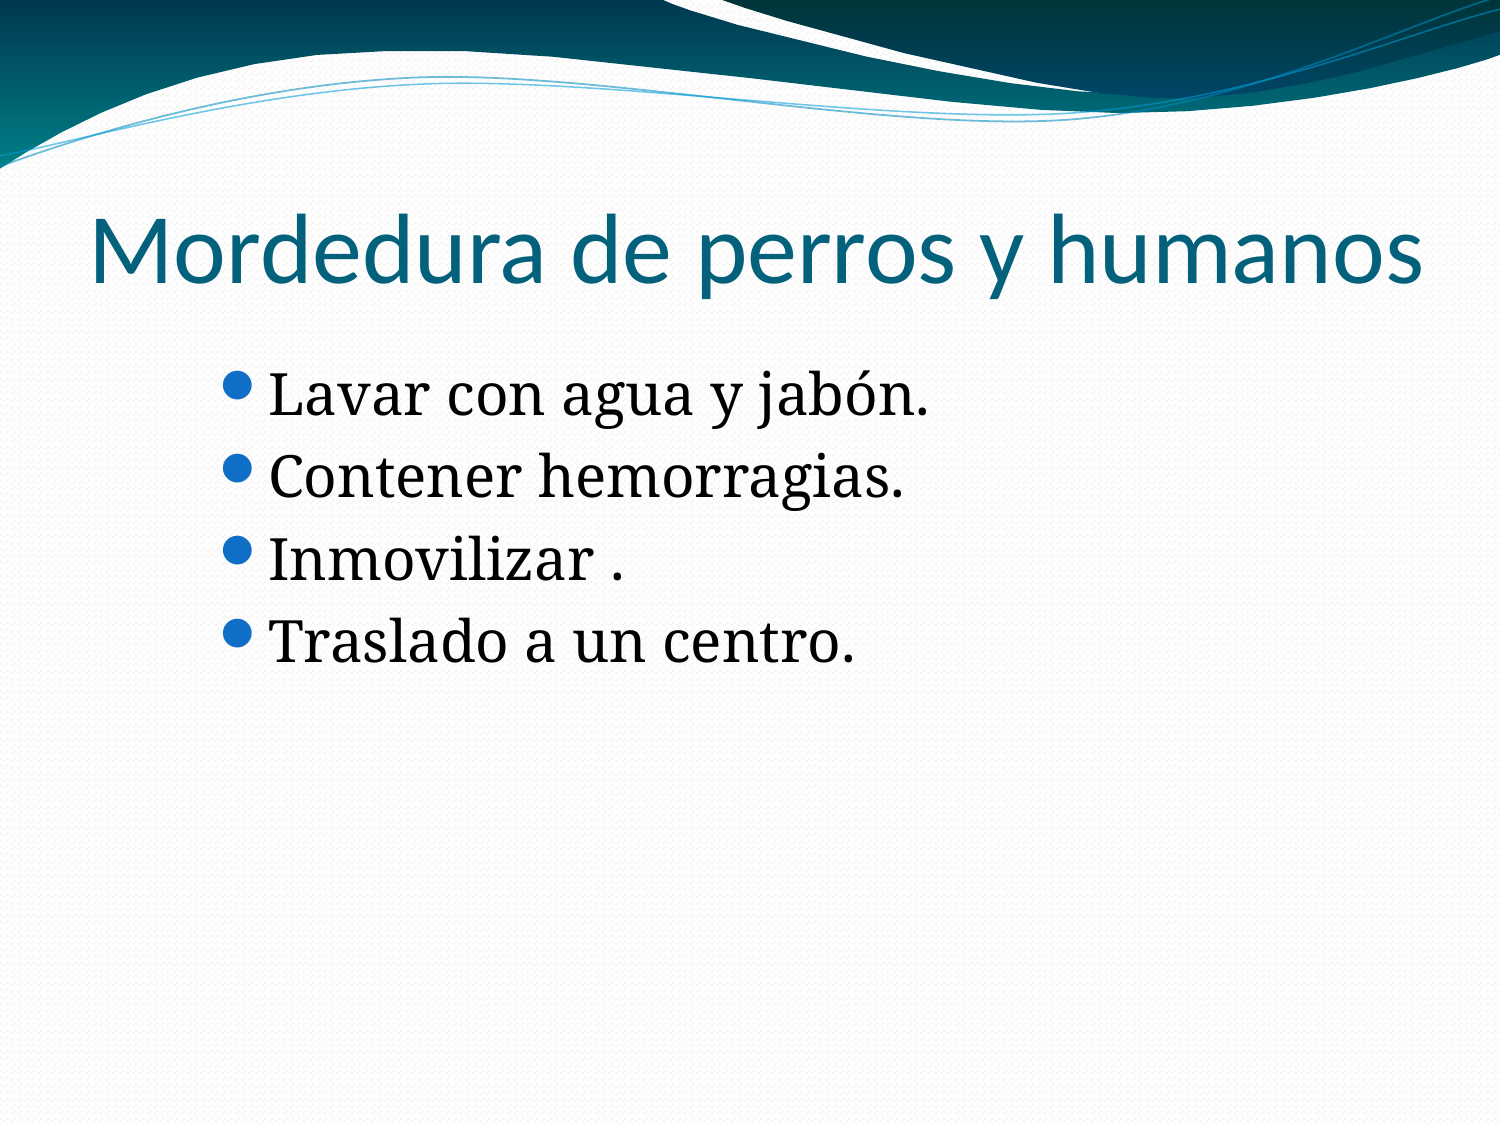

# Mordedura de perros y humanos
Lavar con agua y jabón.
Contener hemorragias.
Inmovilizar .
Traslado a un centro.